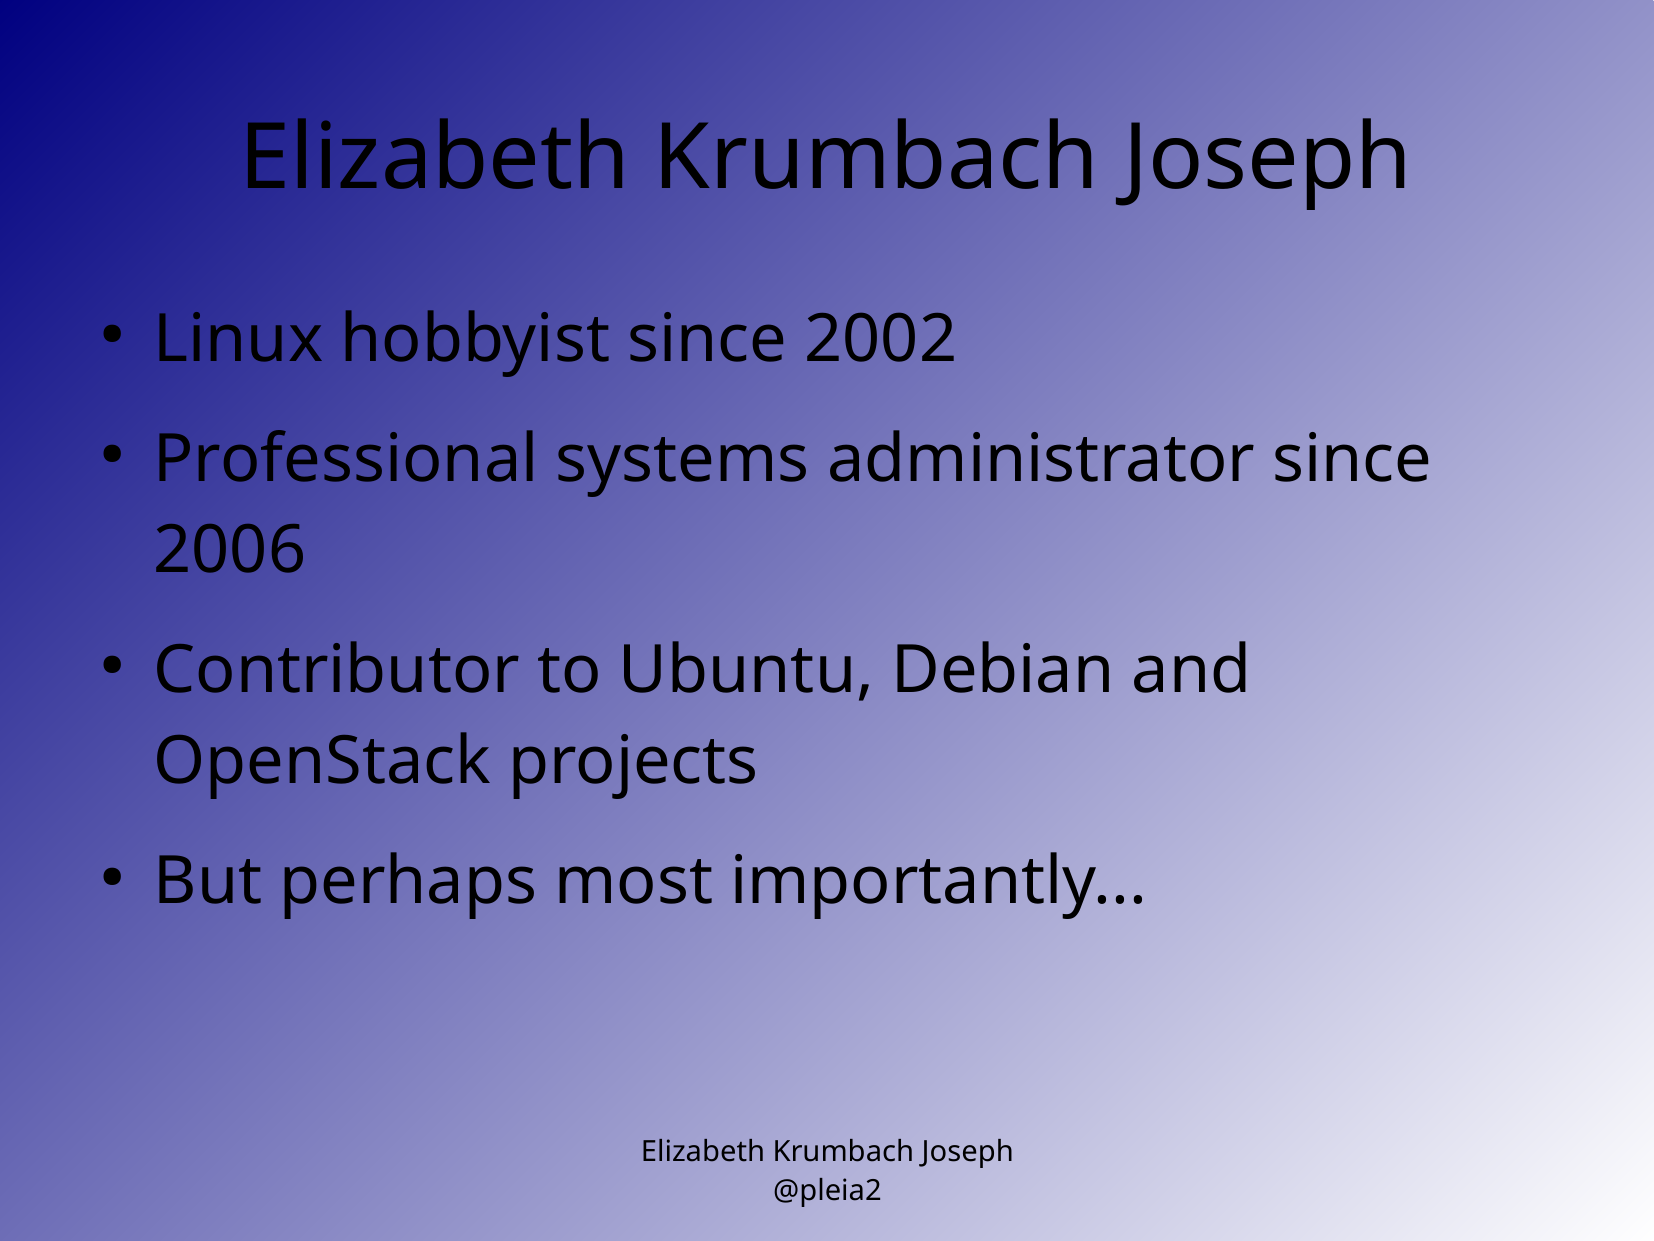

# Elizabeth Krumbach Joseph
Linux hobbyist since 2002
Professional systems administrator since 2006
Contributor to Ubuntu, Debian and OpenStack projects
But perhaps most importantly...